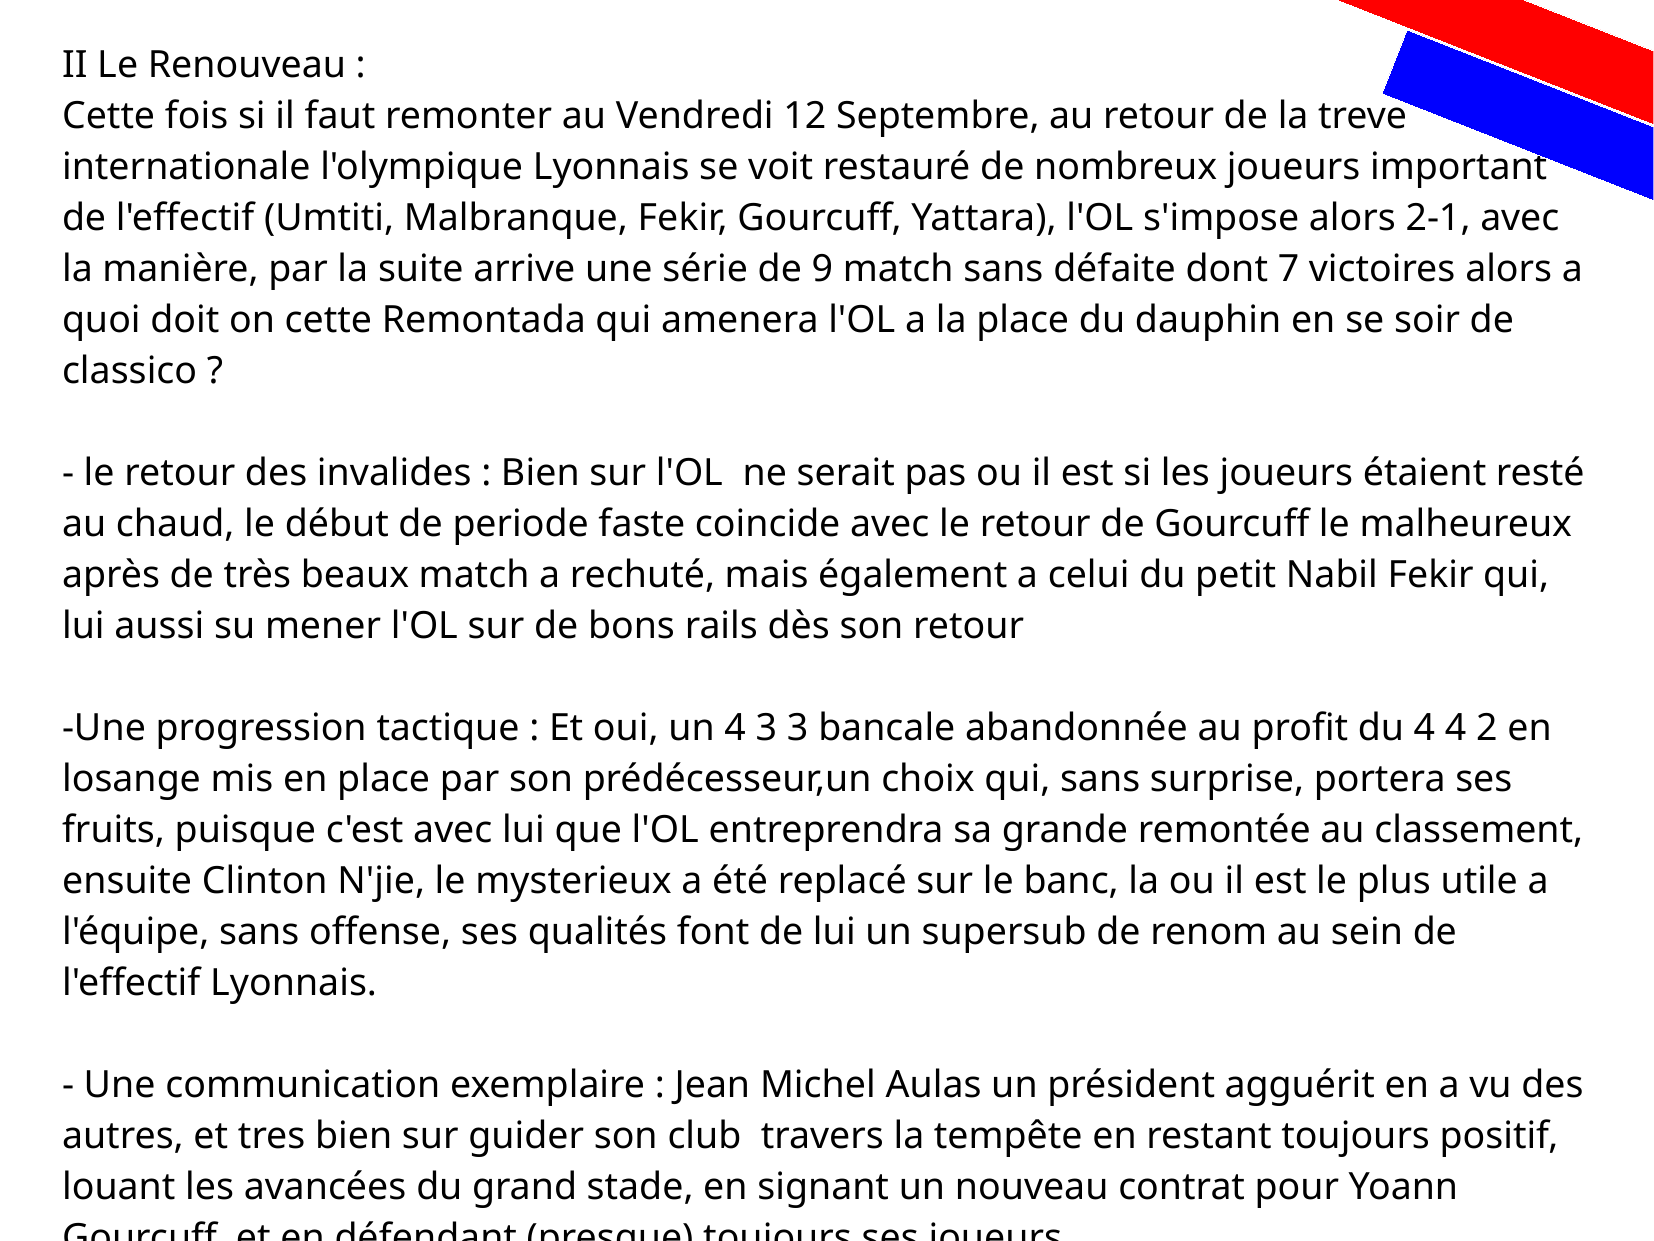

II Le Renouveau :
Cette fois si il faut remonter au Vendredi 12 Septembre, au retour de la treve internationale l'olympique Lyonnais se voit restauré de nombreux joueurs important de l'effectif (Umtiti, Malbranque, Fekir, Gourcuff, Yattara), l'OL s'impose alors 2-1, avec la manière, par la suite arrive une série de 9 match sans défaite dont 7 victoires alors a quoi doit on cette Remontada qui amenera l'OL a la place du dauphin en se soir de classico ?
- le retour des invalides : Bien sur l'OL ne serait pas ou il est si les joueurs étaient resté au chaud, le début de periode faste coincide avec le retour de Gourcuff le malheureux après de très beaux match a rechuté, mais également a celui du petit Nabil Fekir qui, lui aussi su mener l'OL sur de bons rails dès son retour
-Une progression tactique : Et oui, un 4 3 3 bancale abandonnée au profit du 4 4 2 en losange mis en place par son prédécesseur,un choix qui, sans surprise, portera ses fruits, puisque c'est avec lui que l'OL entreprendra sa grande remontée au classement, ensuite Clinton N'jie, le mysterieux a été replacé sur le banc, la ou il est le plus utile a l'équipe, sans offense, ses qualités font de lui un supersub de renom au sein de l'effectif Lyonnais.
- Une communication exemplaire : Jean Michel Aulas un président agguérit en a vu des autres, et tres bien sur guider son club travers la tempête en restant toujours positif, louant les avancées du grand stade, en signant un nouveau contrat pour Yoann Gourcuff, et en défendant (presque) toujours ses joueurs.